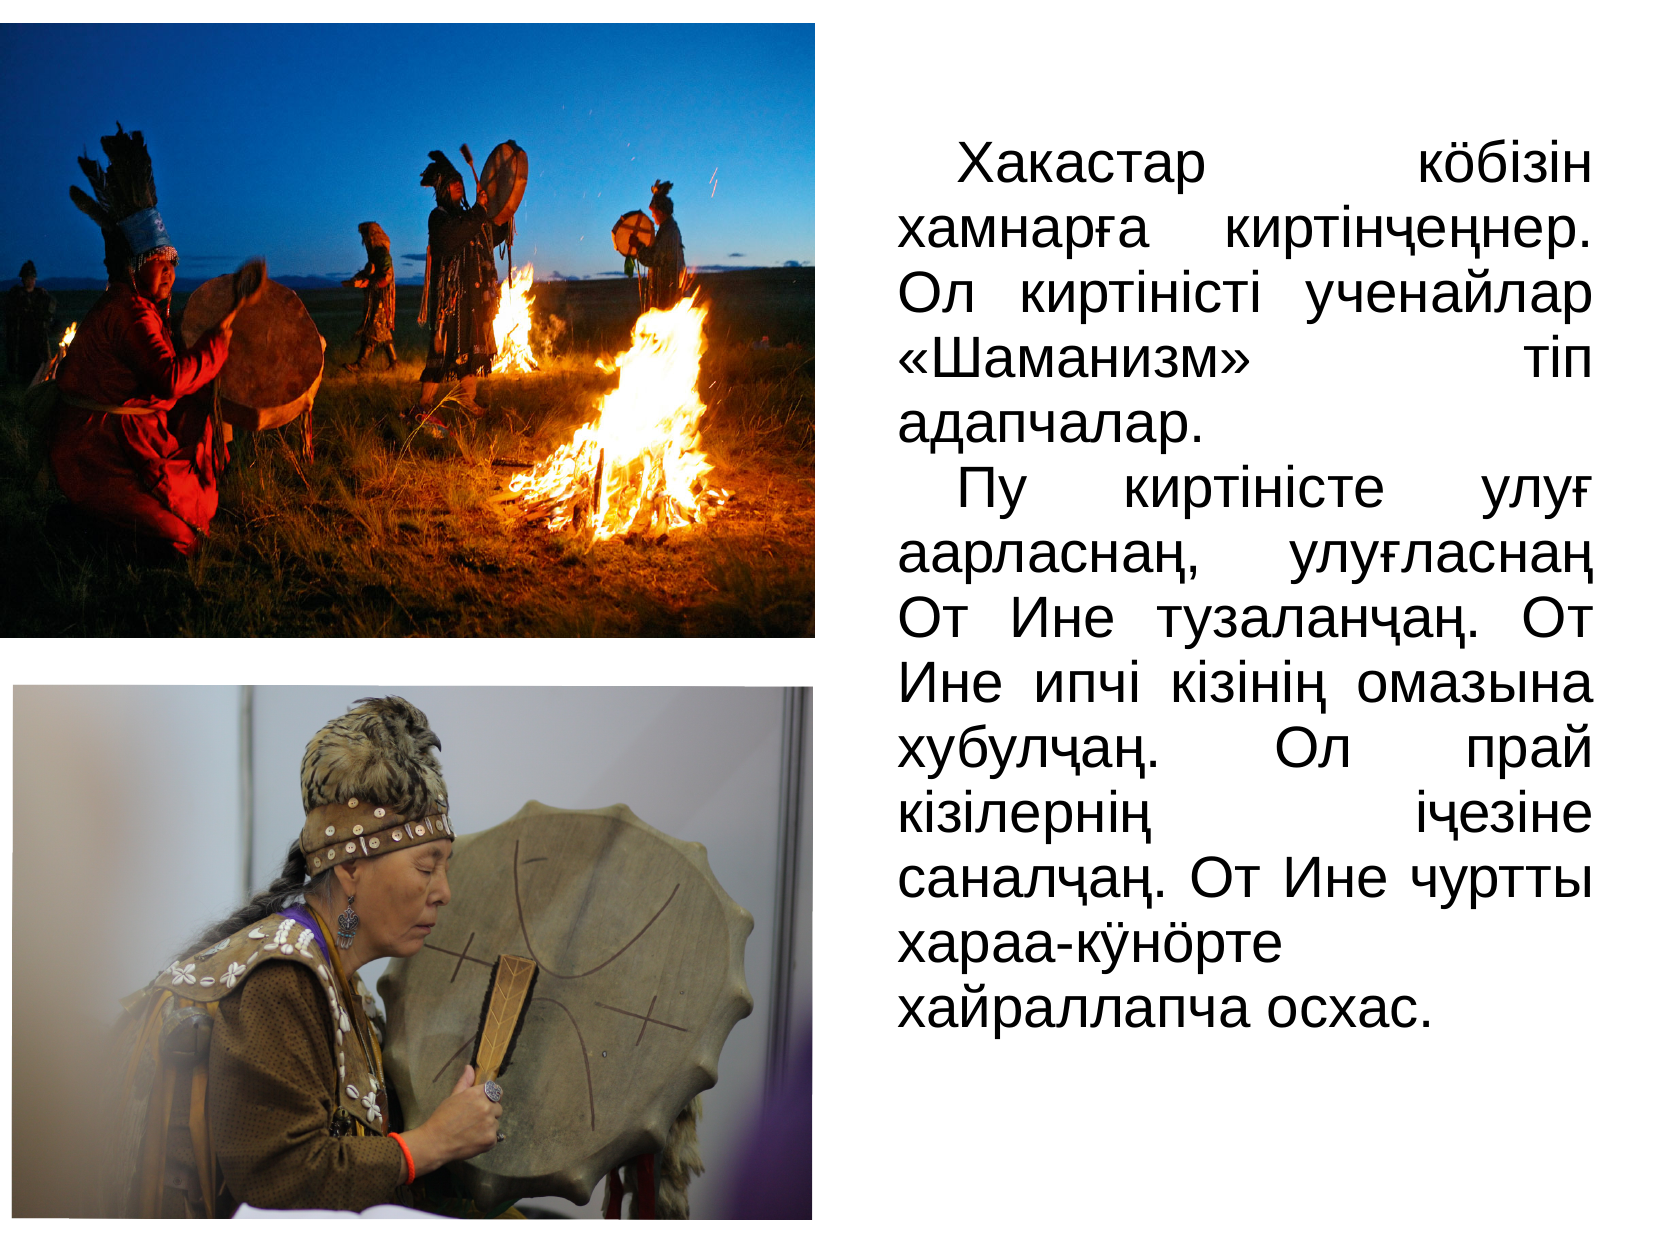

#
Хакастар кӧбізін хамнарға киртінҷеңнер. Ол киртіністі ученайлар «Шаманизм» тіп адапчалар.
Пу киртіністе улуғ аарласнаң, улуғласнаң От Ине тузаланҷаң. От Ине ипчі кізінің омазына хубулҷаң. Ол прай кізілернің іҷезіне саналҷаң. От Ине чуртты хараа-кӱнӧрте хайраллапча осхас.